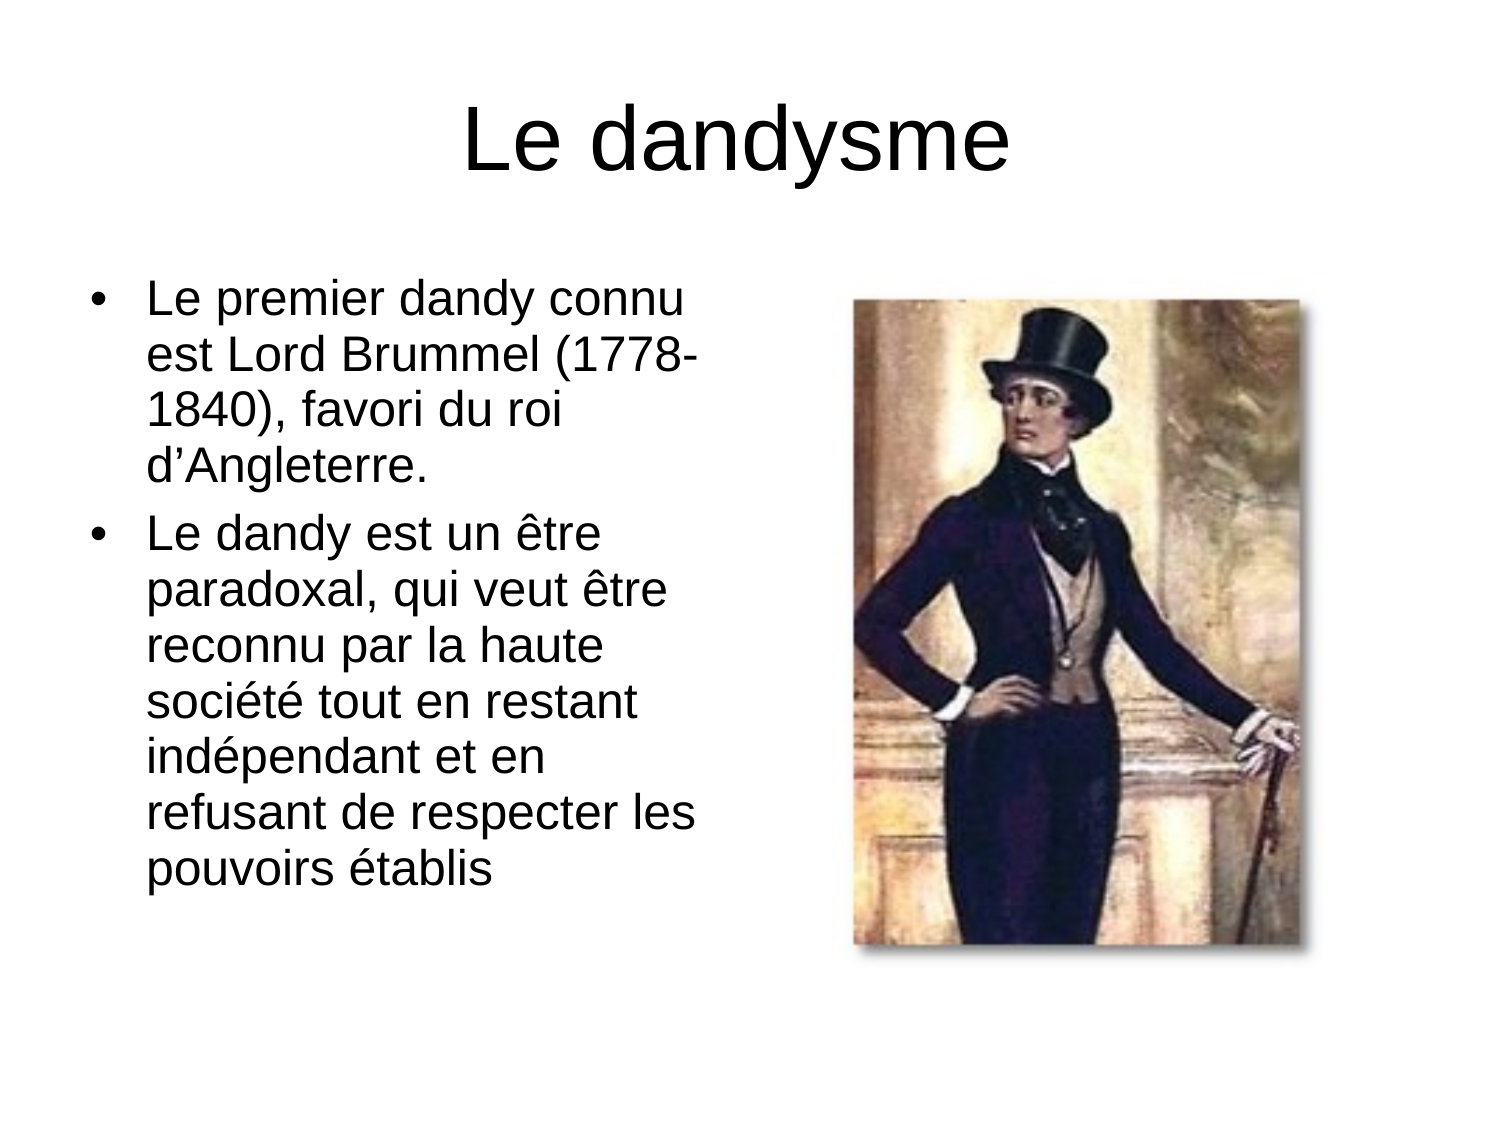

# Le dandysme
Le premier dandy connu est Lord Brummel (1778-1840), favori du roi d’Angleterre.
Le dandy est un être paradoxal, qui veut être reconnu par la haute société tout en restant indépendant et en refusant de respecter les pouvoirs établis